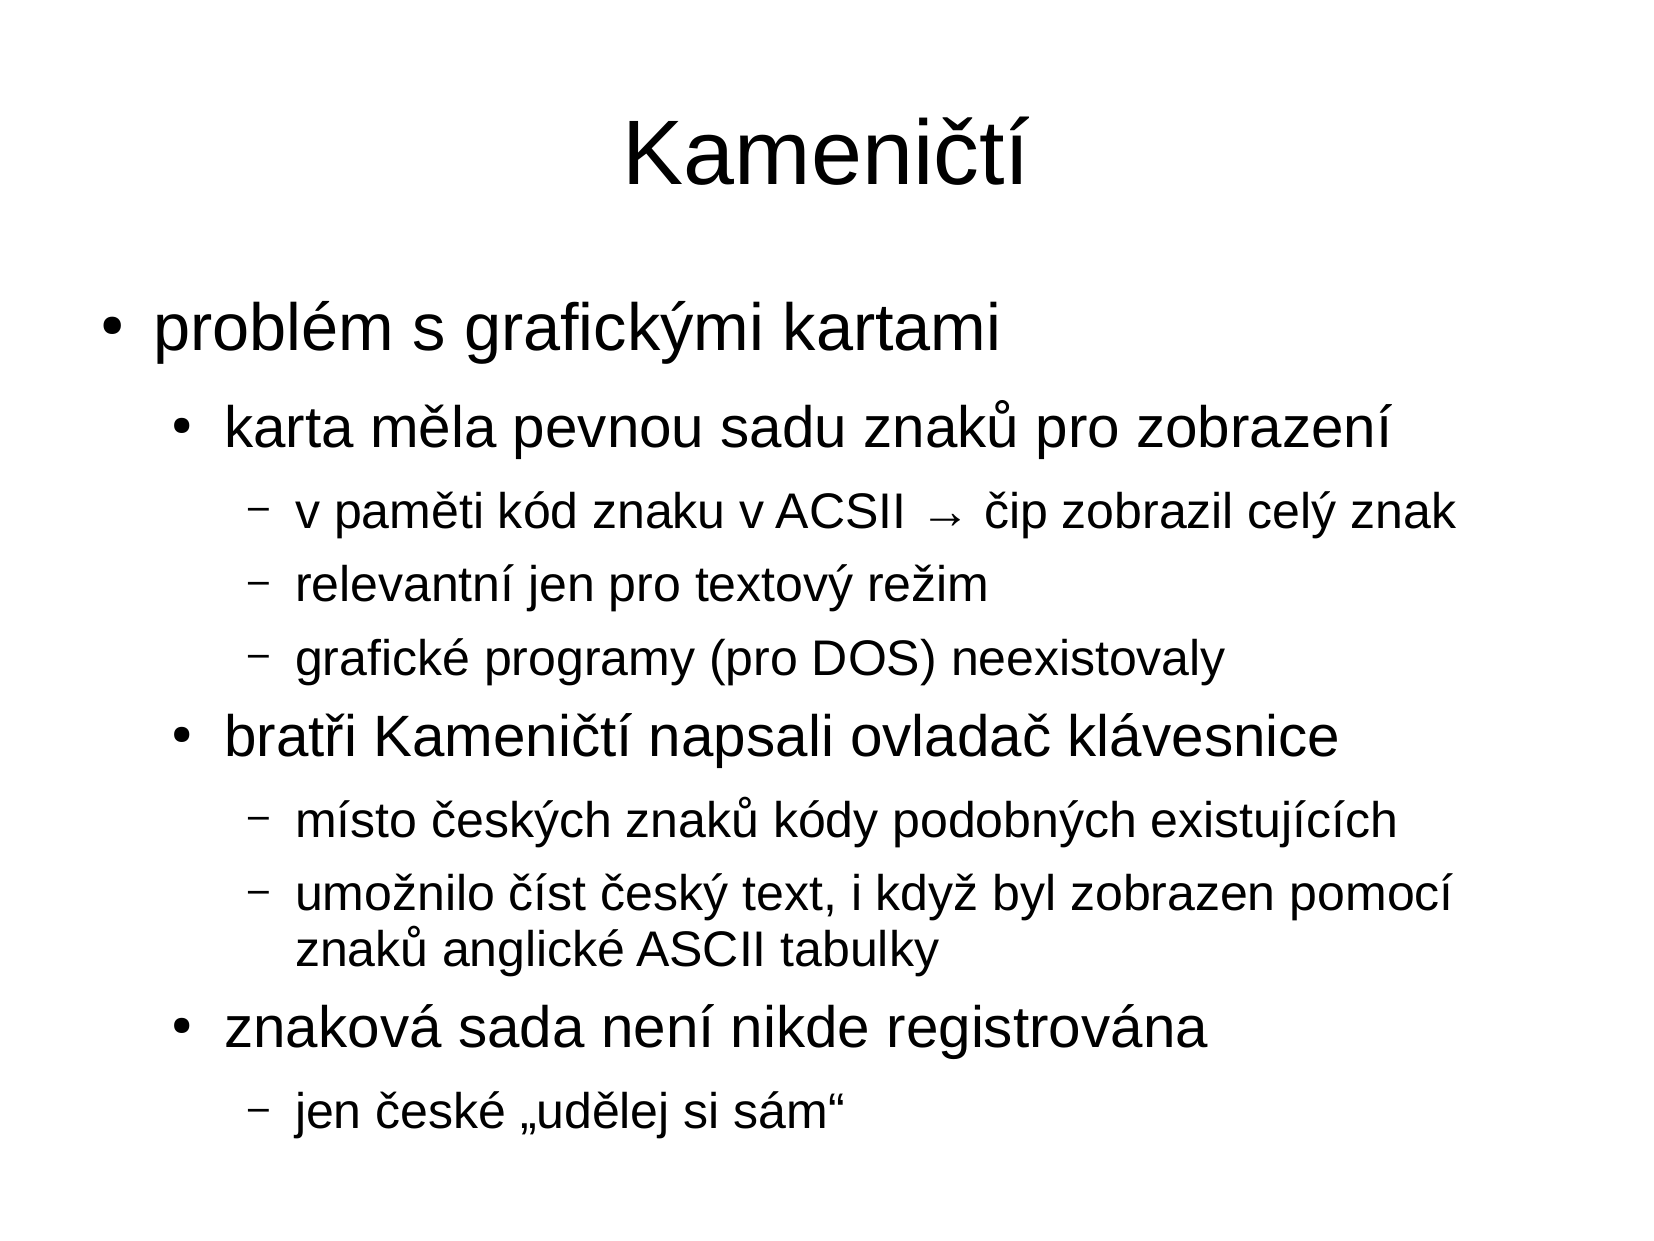

# Kameničtí
problém s grafickými kartami
karta měla pevnou sadu znaků pro zobrazení
v paměti kód znaku v ACSII → čip zobrazil celý znak
relevantní jen pro textový režim
grafické programy (pro DOS) neexistovaly
bratři Kameničtí napsali ovladač klávesnice
místo českých znaků kódy podobných existujících
umožnilo číst český text, i když byl zobrazen pomocí znaků anglické ASCII tabulky
znaková sada není nikde registrována
jen české „udělej si sám“